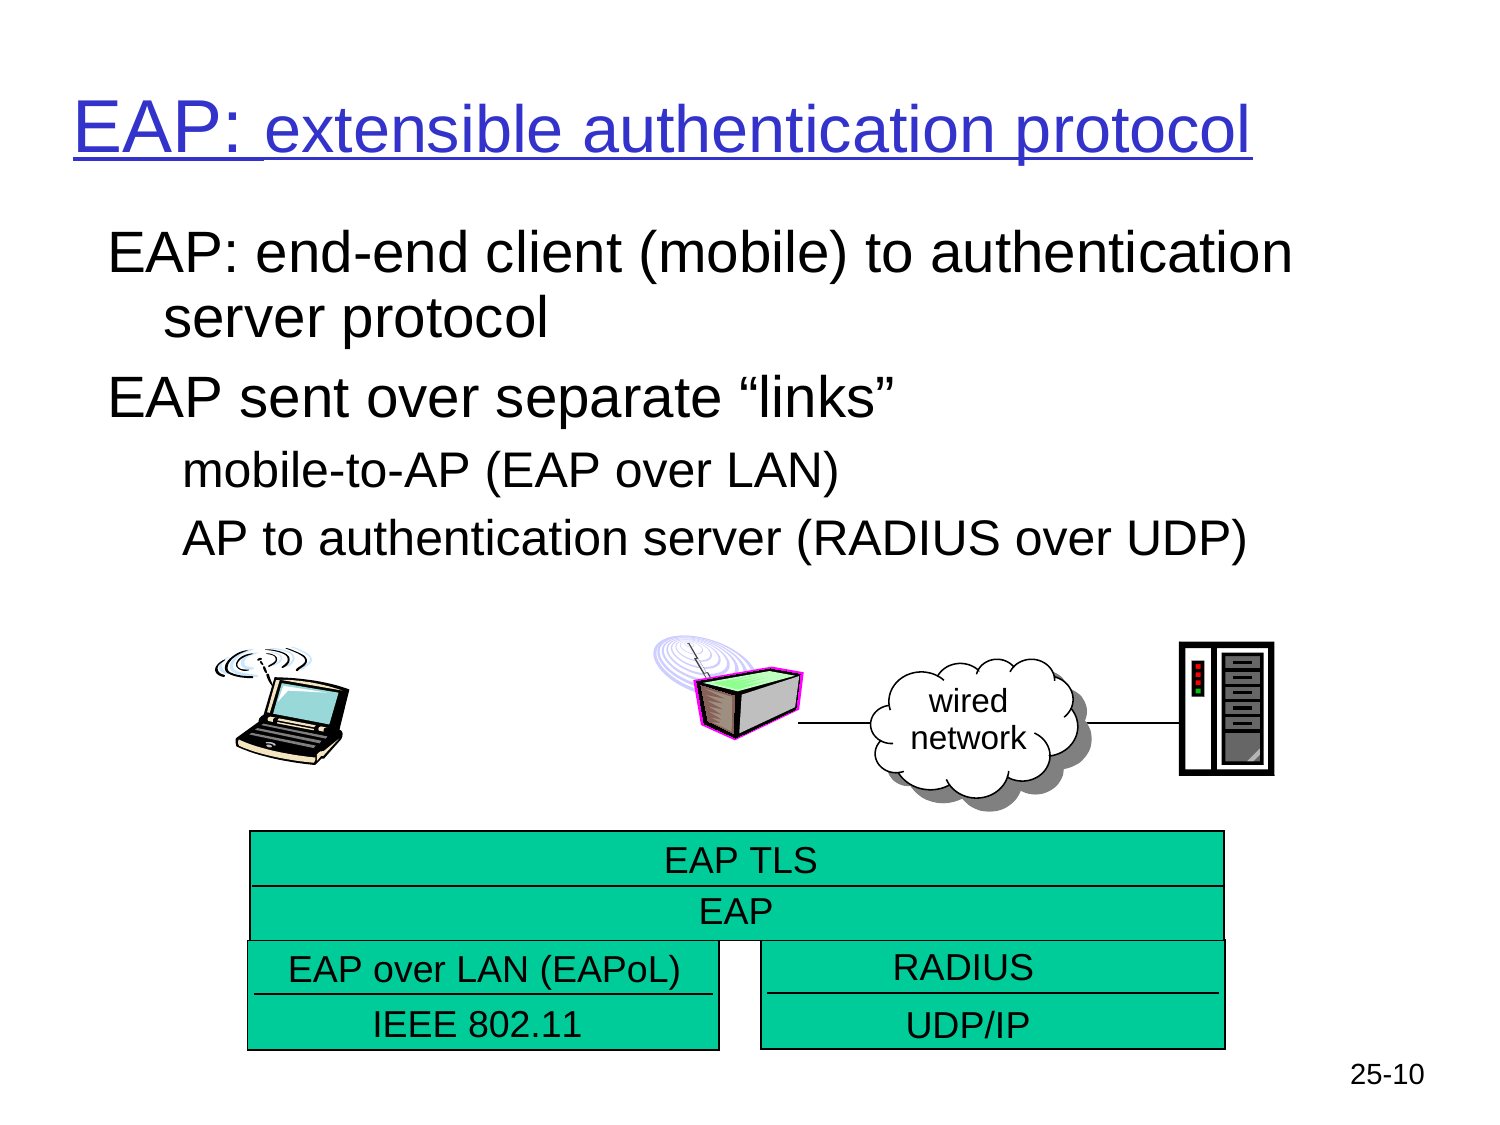

# EAP: extensible authentication protocol
EAP: end-end client (mobile) to authentication server protocol
EAP sent over separate “links”
mobile-to-AP (EAP over LAN)
AP to authentication server (RADIUS over UDP)
wired
network
EAP TLS
EAP
RADIUS
EAP over LAN (EAPoL)
IEEE 802.11
UDP/IP
10